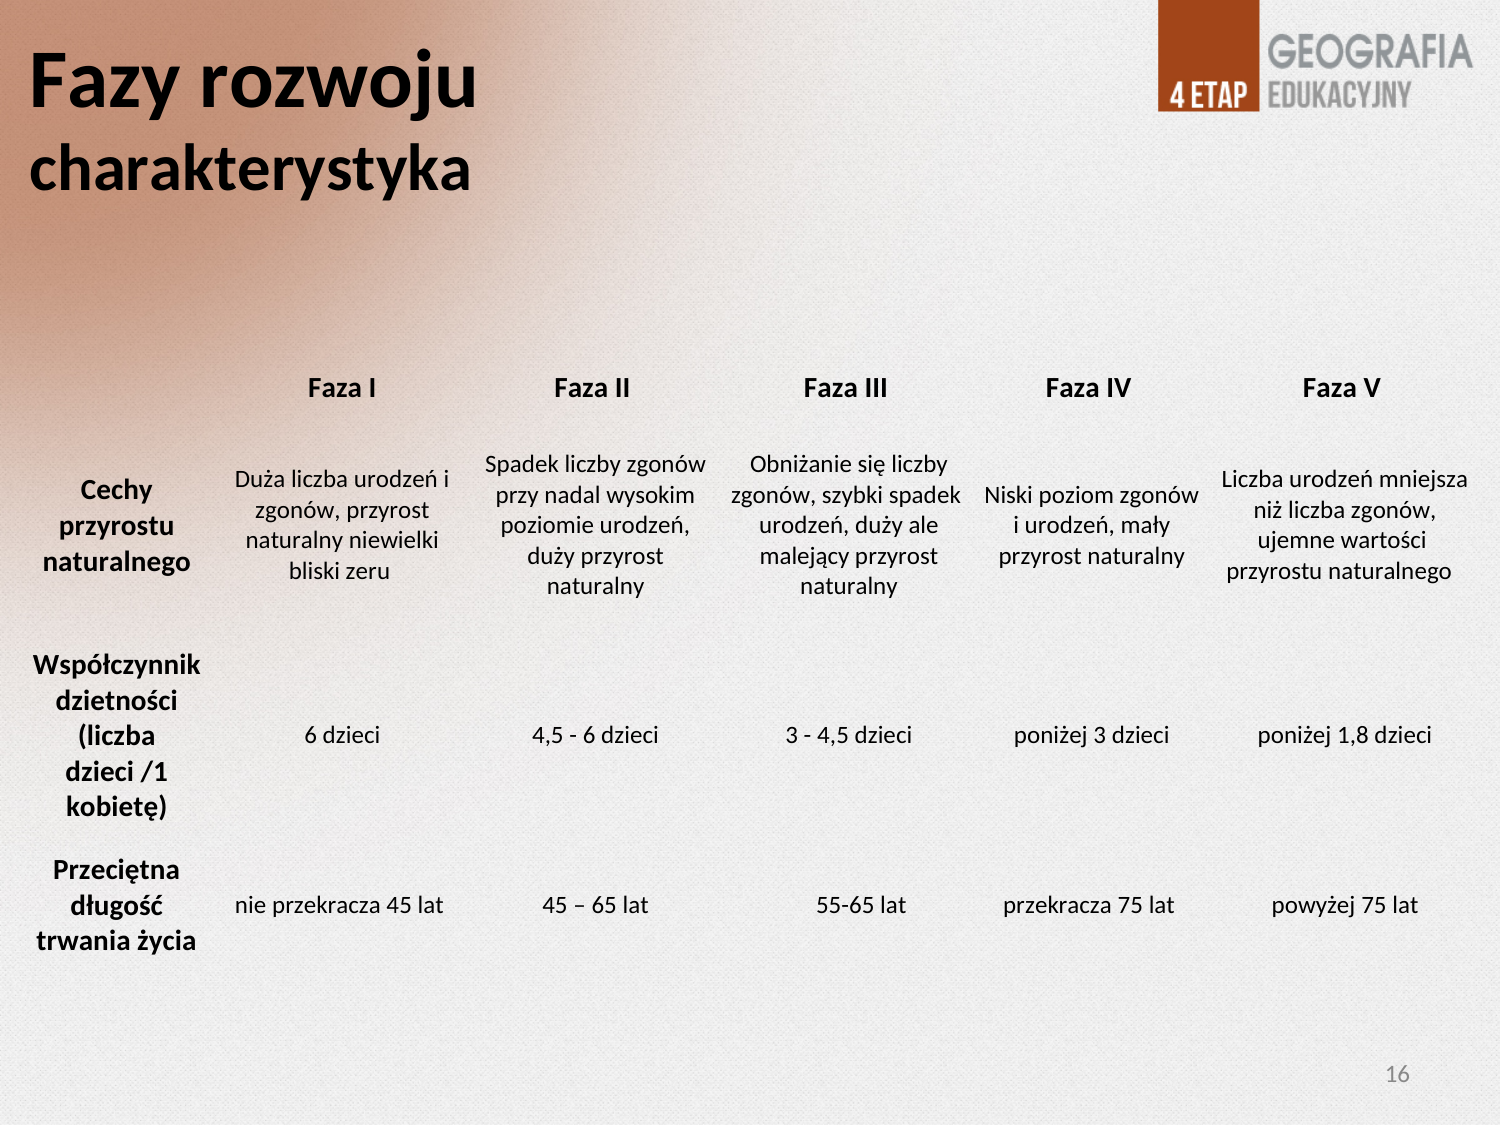

Fazy rozwoju
charakterystyka
| | Faza I | Faza II | Faza III | Faza IV | Faza V |
| --- | --- | --- | --- | --- | --- |
| Cechy przyrostu naturalnego | Duża liczba urodzeń i zgonów, przyrost naturalny niewielki bliski zeru | Spadek liczby zgonów przy nadal wysokim poziomie urodzeń, duży przyrost naturalny | Obniżanie się liczby zgonów, szybki spadek urodzeń, duży ale malejący przyrost naturalny | Niski poziom zgonów i urodzeń, mały przyrost naturalny | Liczba urodzeń mniejsza niż liczba zgonów, ujemne wartości przyrostu naturalnego |
| Współczynnik dzietności (liczba dzieci /1 kobietę) | 6 dzieci | 4,5 - 6 dzieci | 3 - 4,5 dzieci | poniżej 3 dzieci | poniżej 1,8 dzieci |
| Przeciętna długość trwania życia | nie przekracza 45 lat | 45 – 65 lat | 55-65 lat | przekracza 75 lat | powyżej 75 lat |